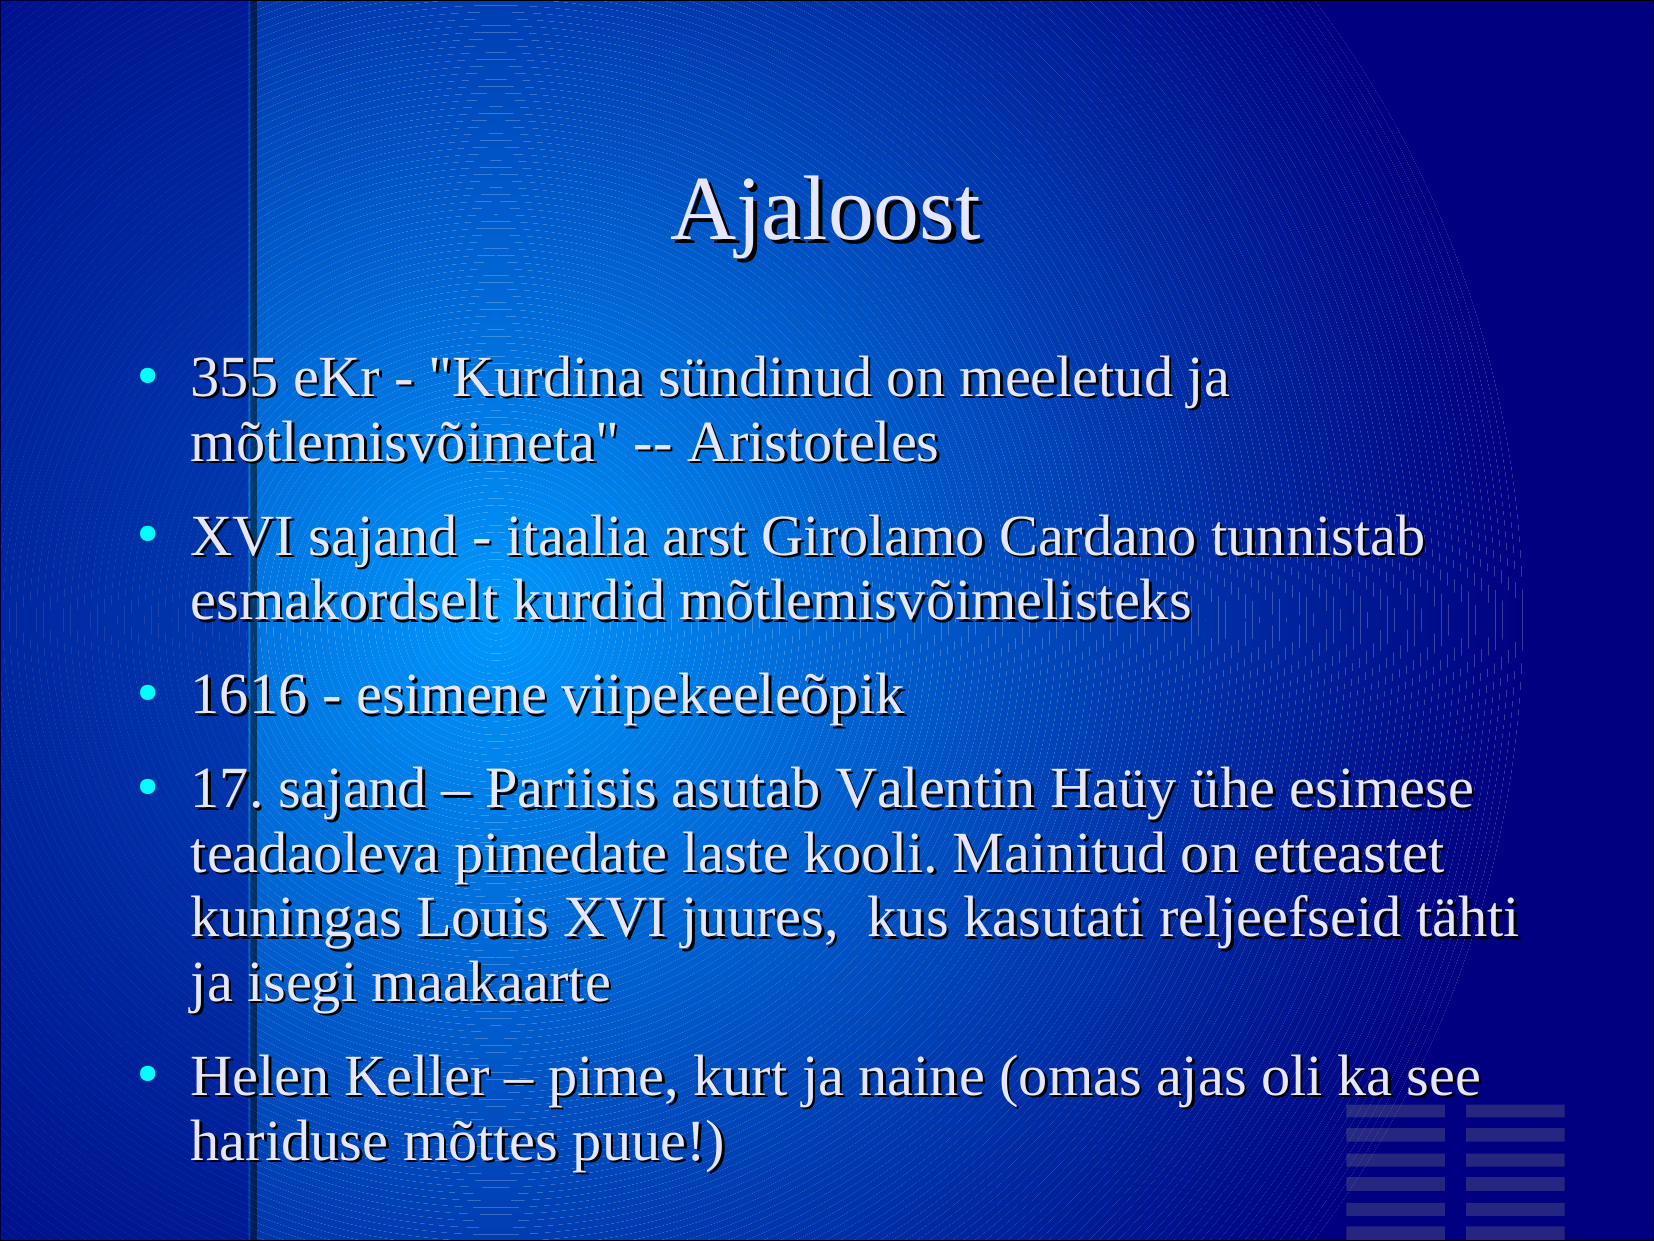

# Ajaloost
355 eKr - "Kurdina sündinud on meeletud ja mõtlemisvõimeta" -- Aristoteles
XVI sajand - itaalia arst Girolamo Cardano tunnistab esmakordselt kurdid mõtlemisvõimelisteks
1616 - esimene viipekeeleõpik
17. sajand – Pariisis asutab Valentin Haüy ühe esimese teadaoleva pimedate laste kooli. Mainitud on etteastet kuningas Louis XVI juures, kus kasutati reljeefseid tähti ja isegi maakaarte
Helen Keller – pime, kurt ja naine (omas ajas oli ka see hariduse mõttes puue!)